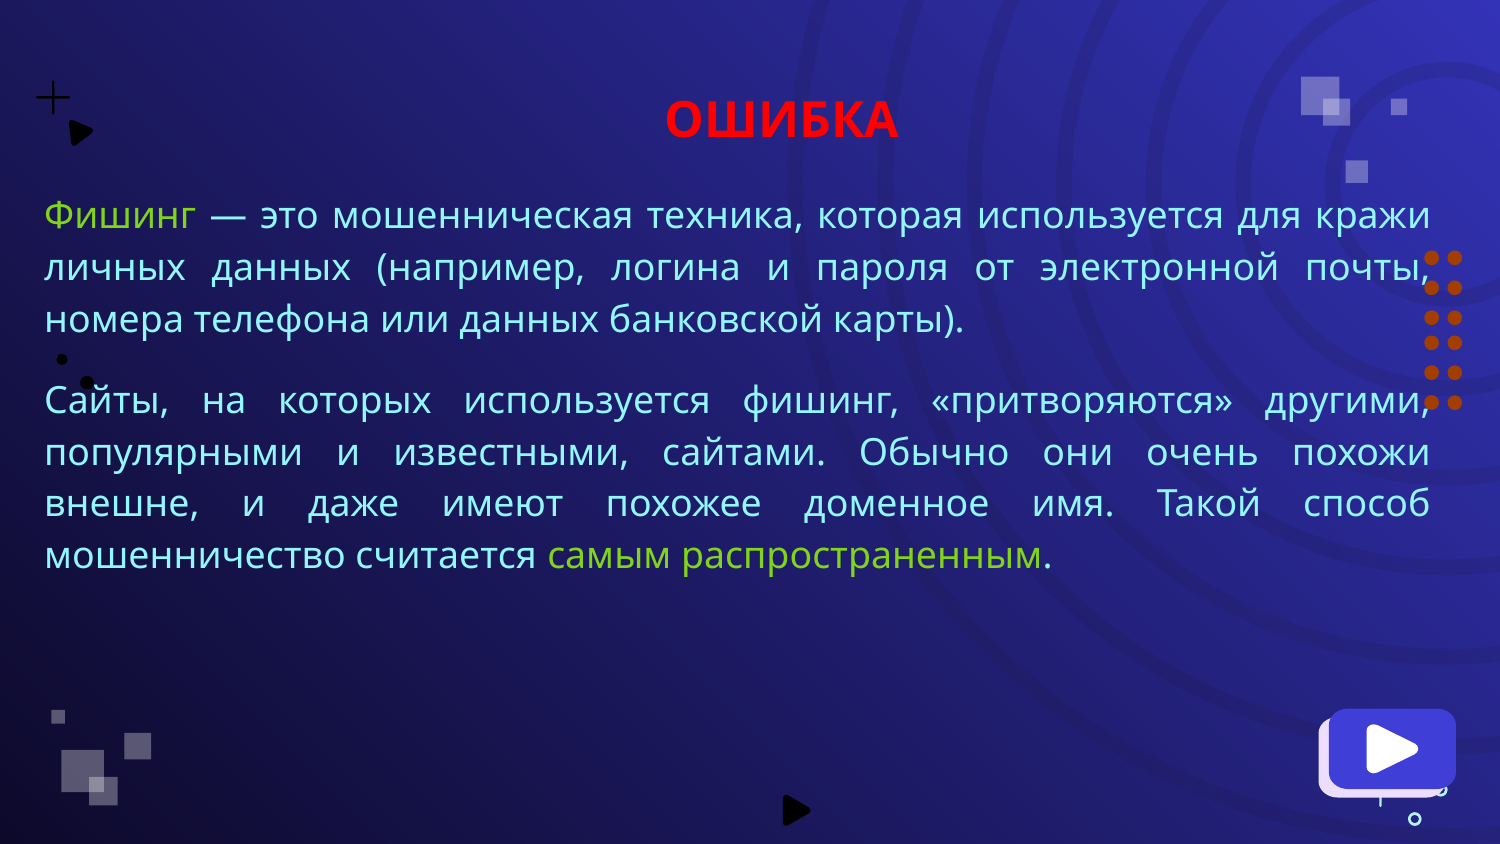

# ОШИБКА
Фишинг — это мошенническая техника, которая используется для кражи личных данных (например, логина и пароля от электронной почты, номера телефона или данных банковской карты).
Сайты, на которых используется фишинг, «притворяются» другими, популярными и известными, сайтами. Обычно они очень похожи внешне, и даже имеют похожее доменное имя. Такой способ мошенничество считается самым распространенным.